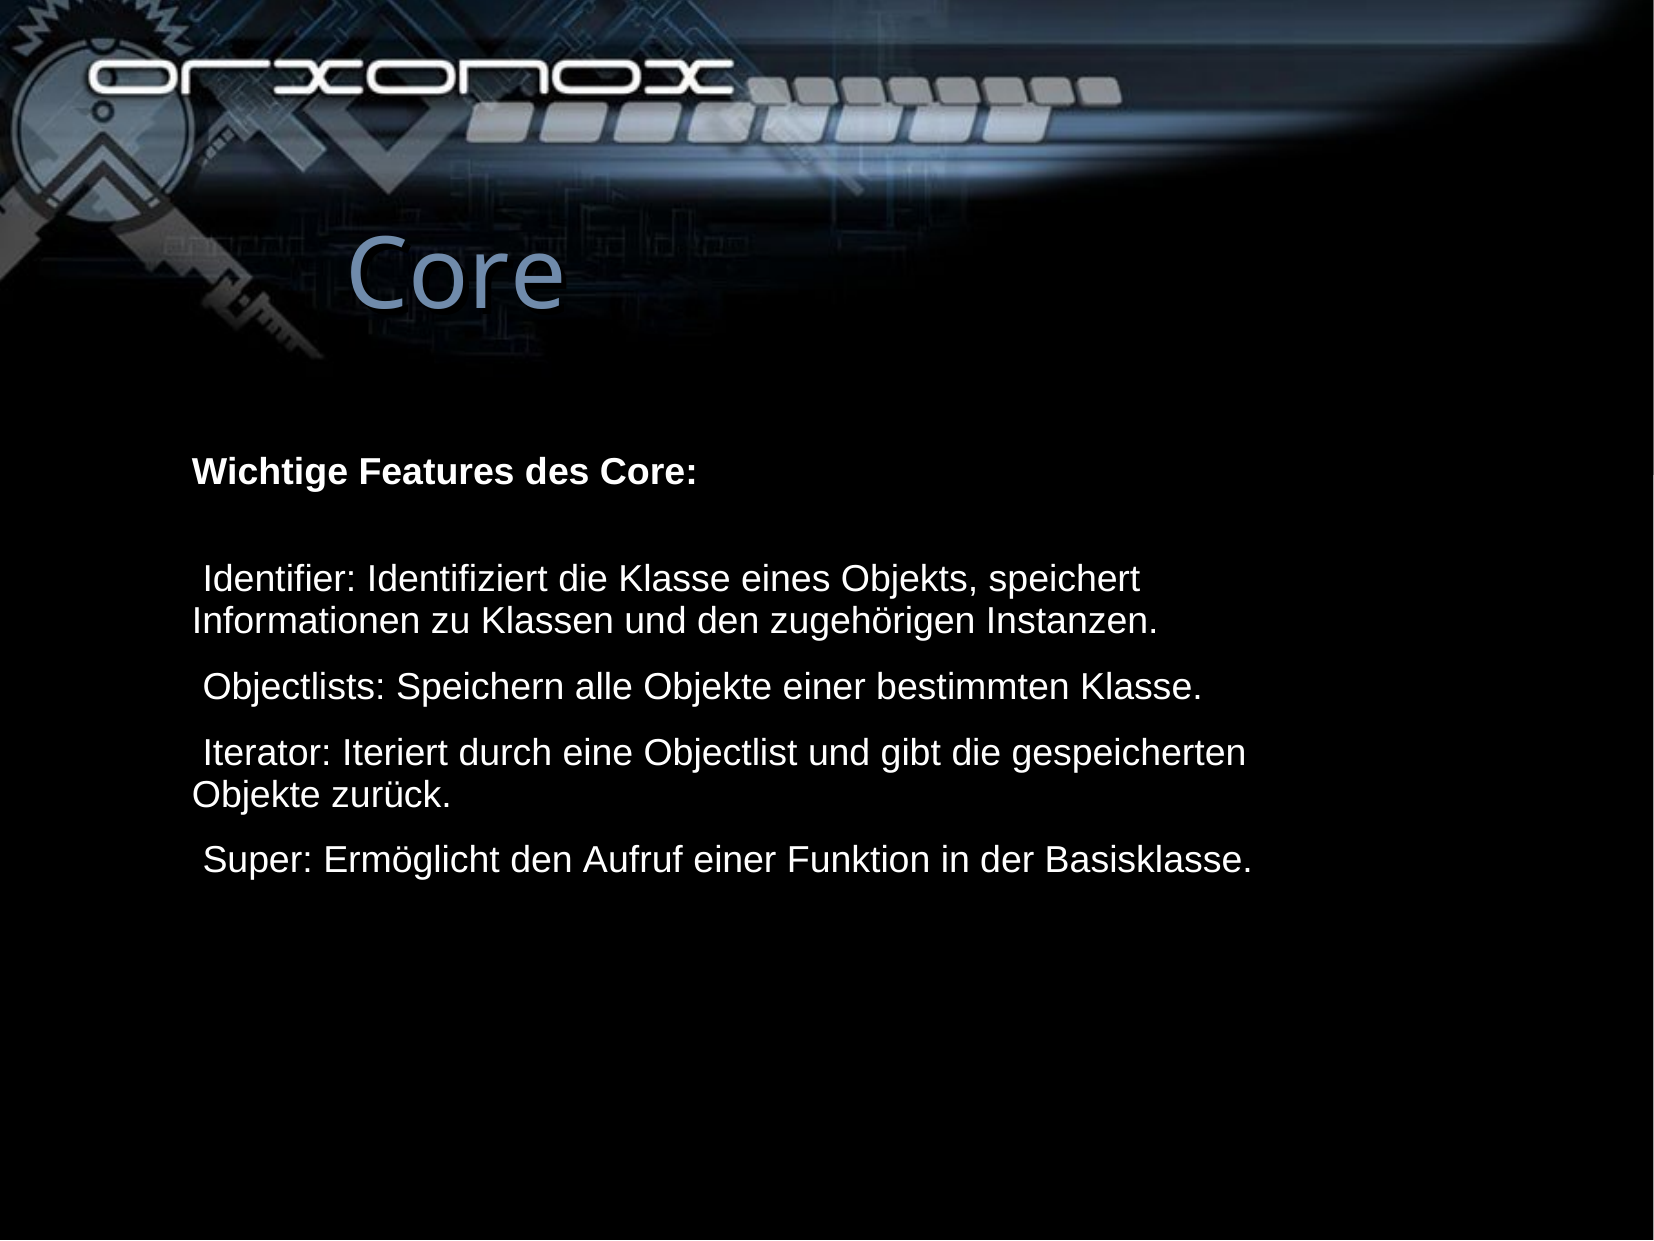

Core
Wichtige Features des Core:
 Identifier: Identifiziert die Klasse eines Objekts, speichert Informationen zu Klassen und den zugehörigen Instanzen.
 Objectlists: Speichern alle Objekte einer bestimmten Klasse.
 Iterator: Iteriert durch eine Objectlist und gibt die gespeicherten Objekte zurück.
 Super: Ermöglicht den Aufruf einer Funktion in der Basisklasse.